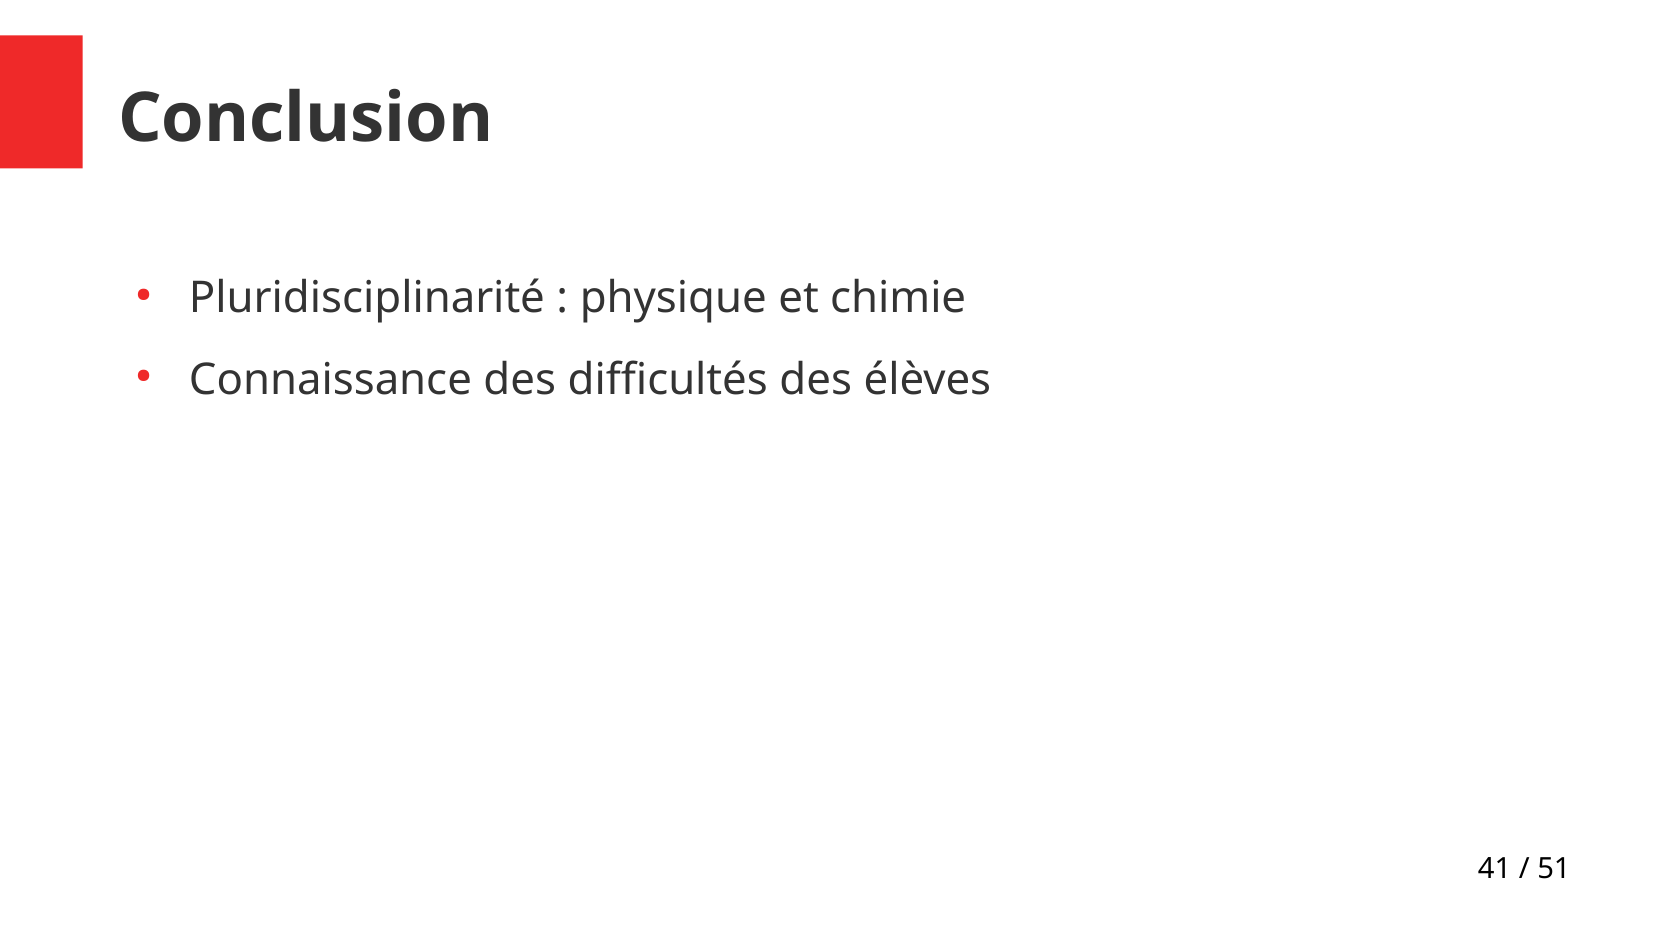

# Conclusion
Pluridisciplinarité : physique et chimie
Connaissance des difficultés des élèves
41